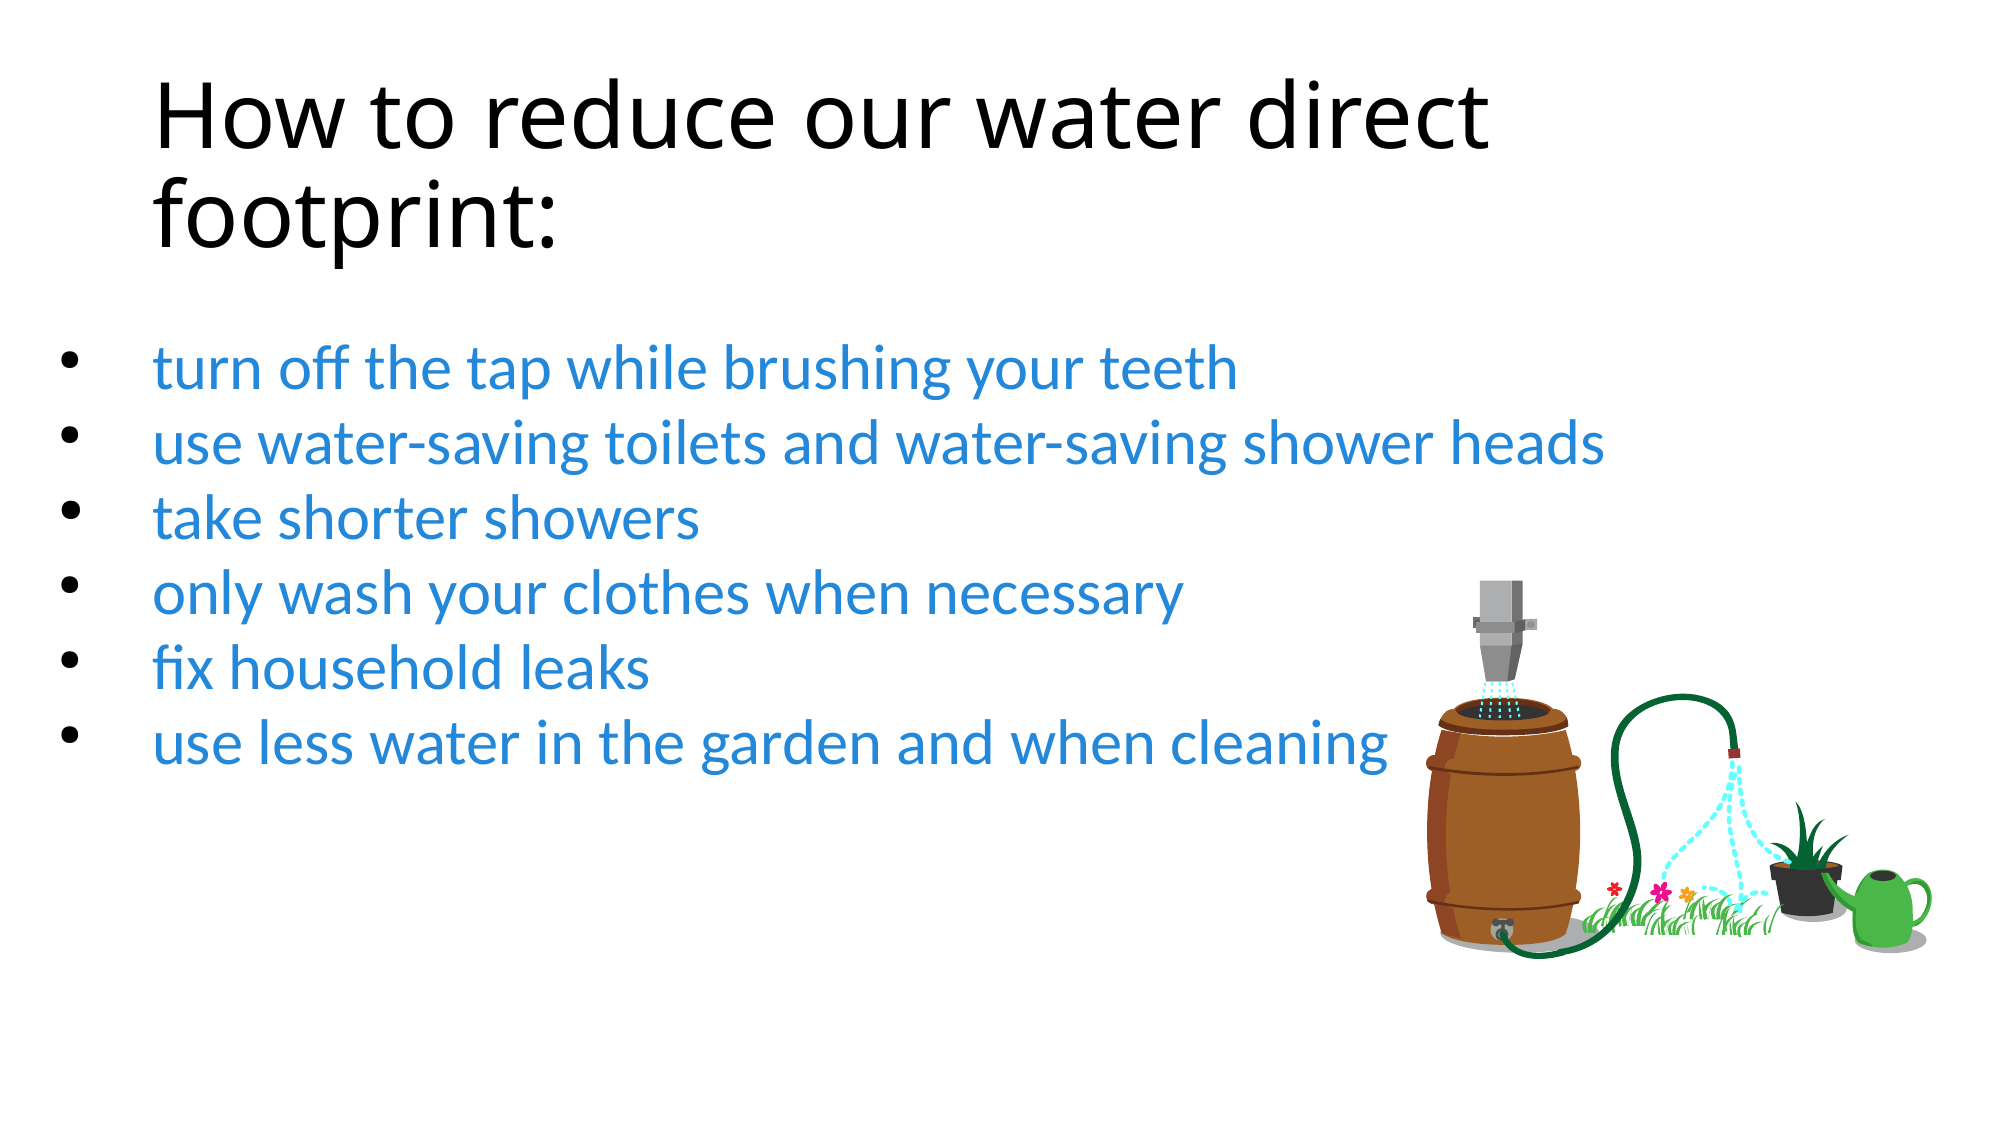

# How to reduce our water direct footprint:
turn off the tap while brushing your teeth
use water-saving toilets and water-saving shower heads
take shorter showers
only wash your clothes when necessary
fix household leaks
use less water in the garden and when cleaning